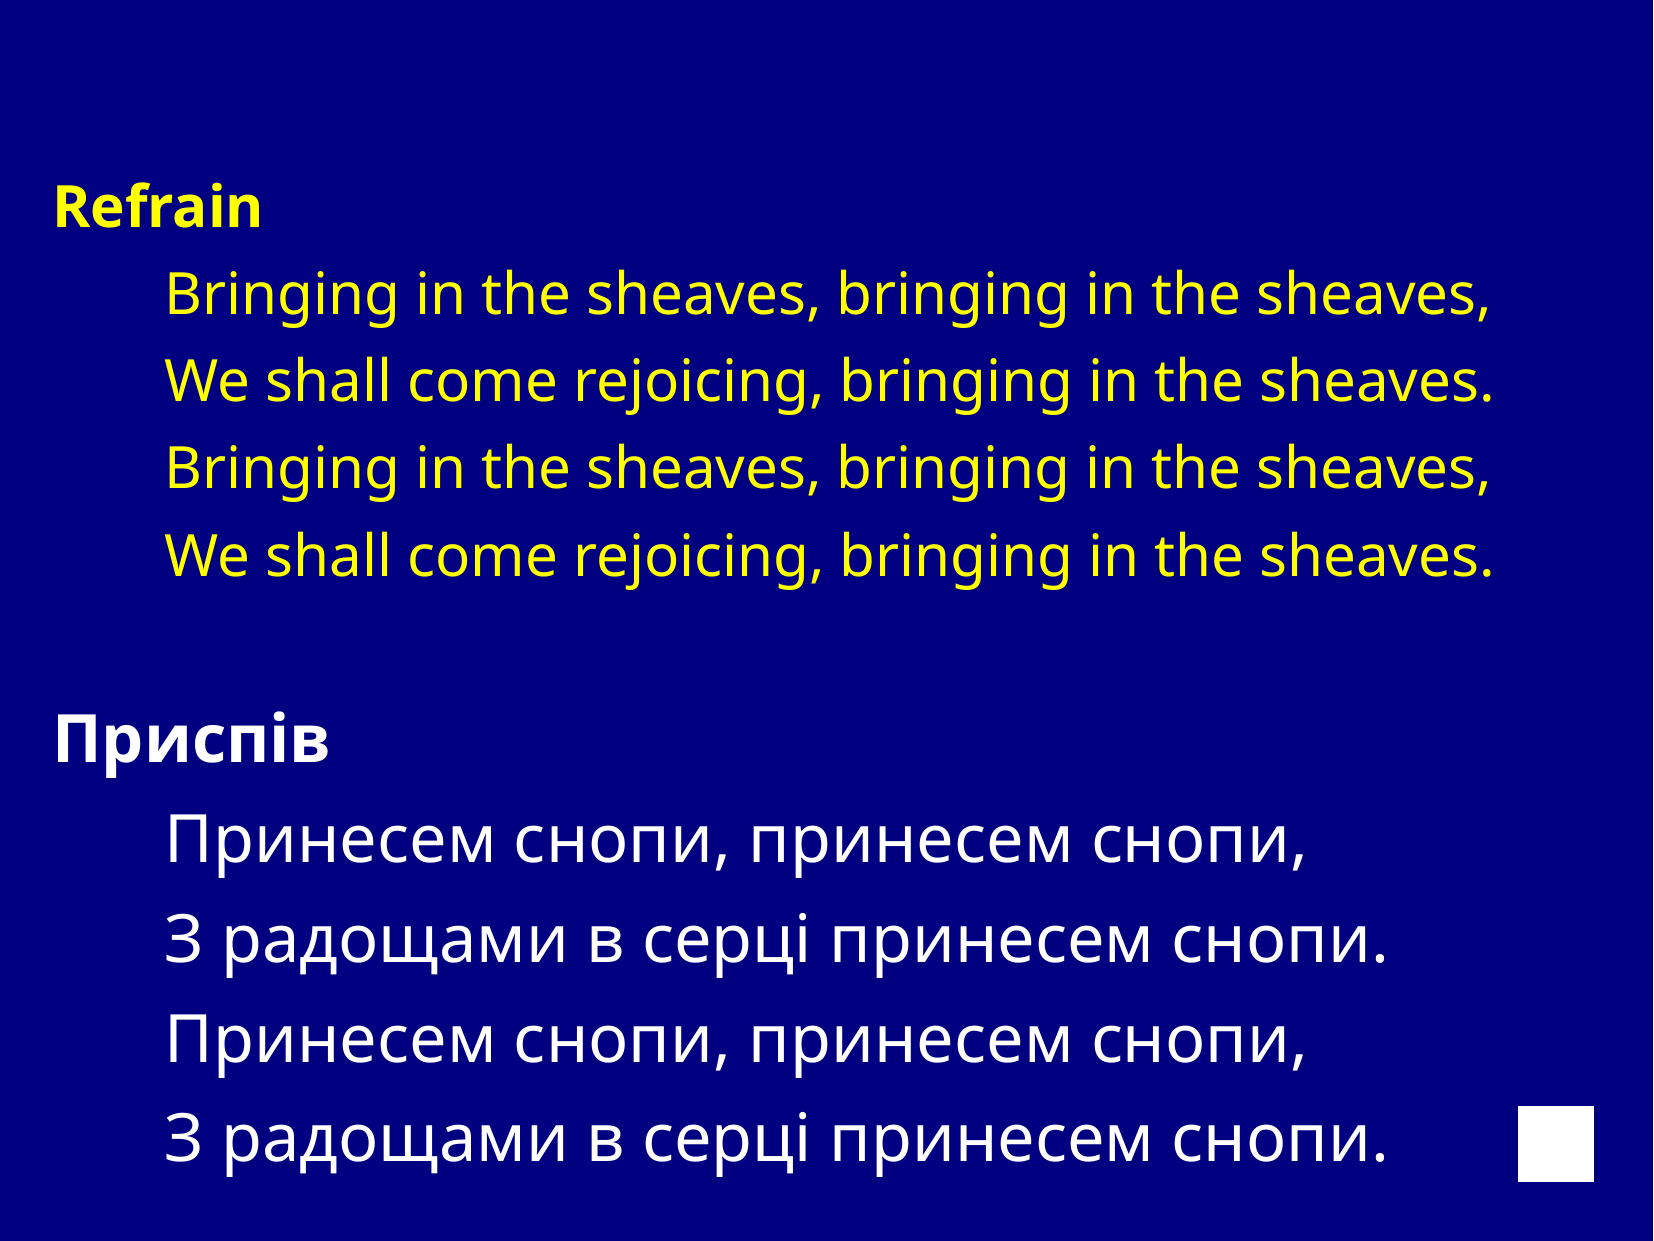

Refrain
	Bringing in the sheaves, bringing in the sheaves,
	We shall come rejoicing, bringing in the sheaves.
	Bringing in the sheaves, bringing in the sheaves,
	We shall come rejoicing, bringing in the sheaves.
Приспів
	Принесем снопи, принесем снопи,
	З радощами в серці принесем снопи.
	Принесем снопи, принесем снопи,
	З радощами в серці принесем снопи.